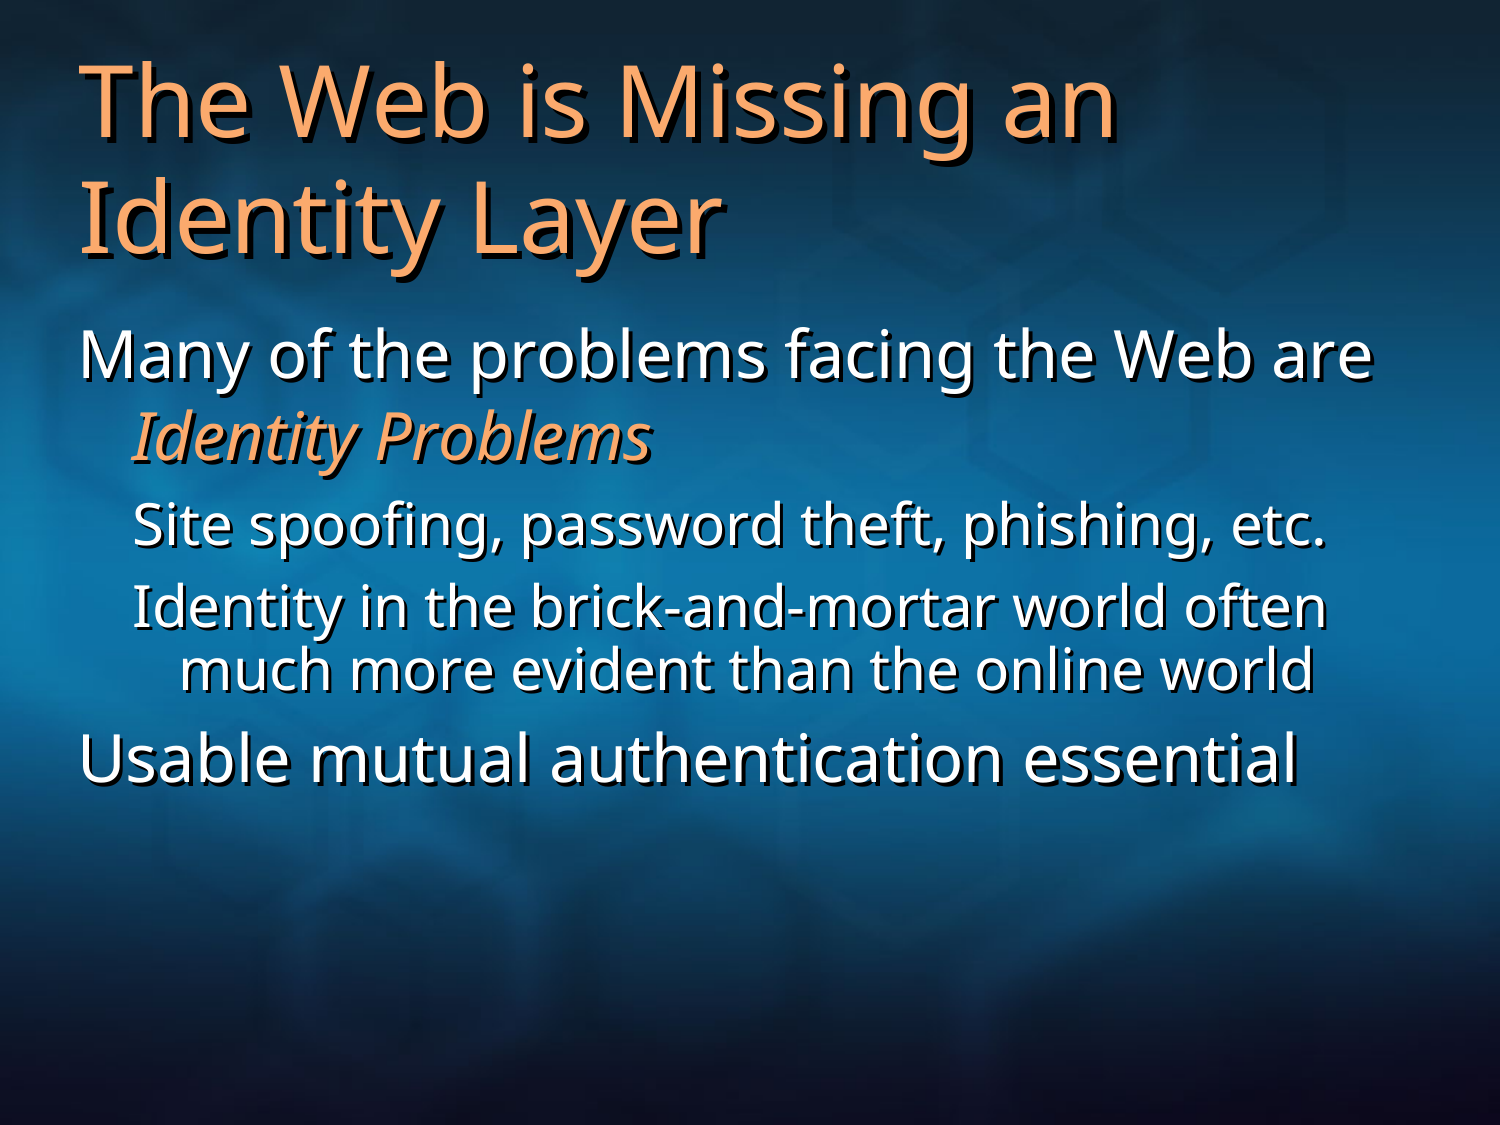

# The Web is Missing an Identity Layer
Many of the problems facing the Web are Identity Problems
Site spoofing, password theft, phishing, etc.
Identity in the brick-and-mortar world often much more evident than the online world
Usable mutual authentication essential